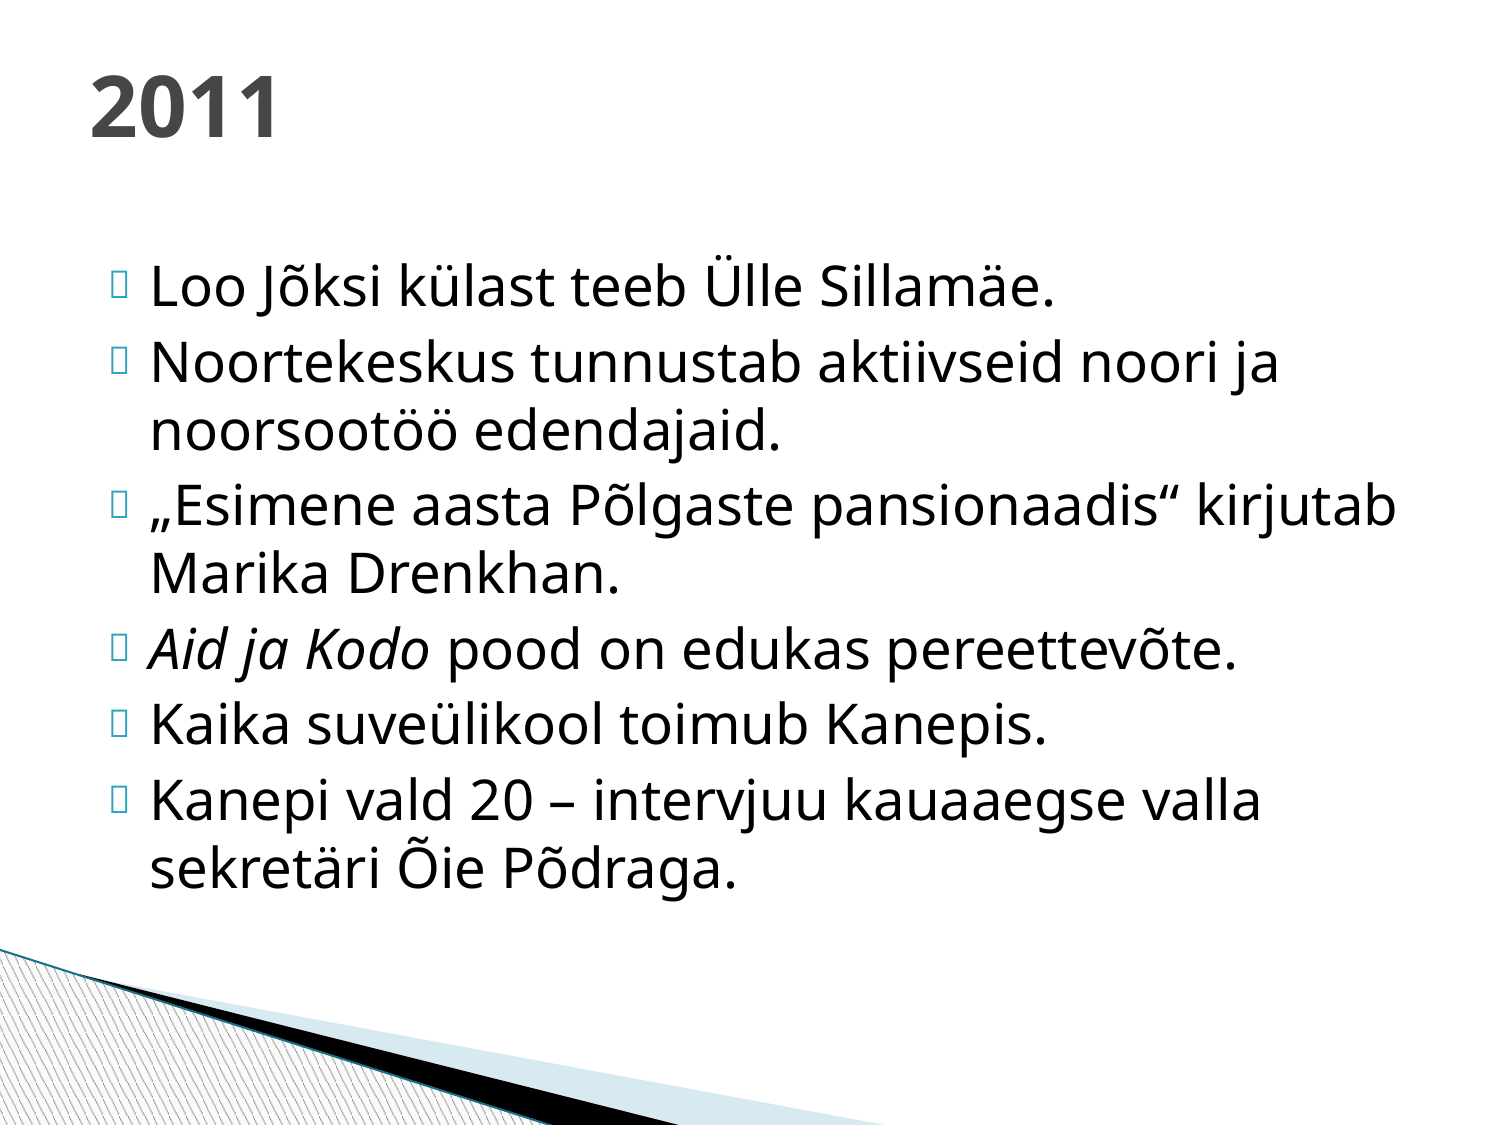

2011
# Loo Jõksi külast teeb Ülle Sillamäe.
Noortekeskus tunnustab aktiivseid noori ja noorsootöö edendajaid.
„Esimene aasta Põlgaste pansionaadis“ kirjutab Marika Drenkhan.
Aid ja Kodo pood on edukas pereettevõte.
Kaika suveülikool toimub Kanepis.
Kanepi vald 20 – intervjuu kauaaegse valla sekretäri Õie Põdraga.